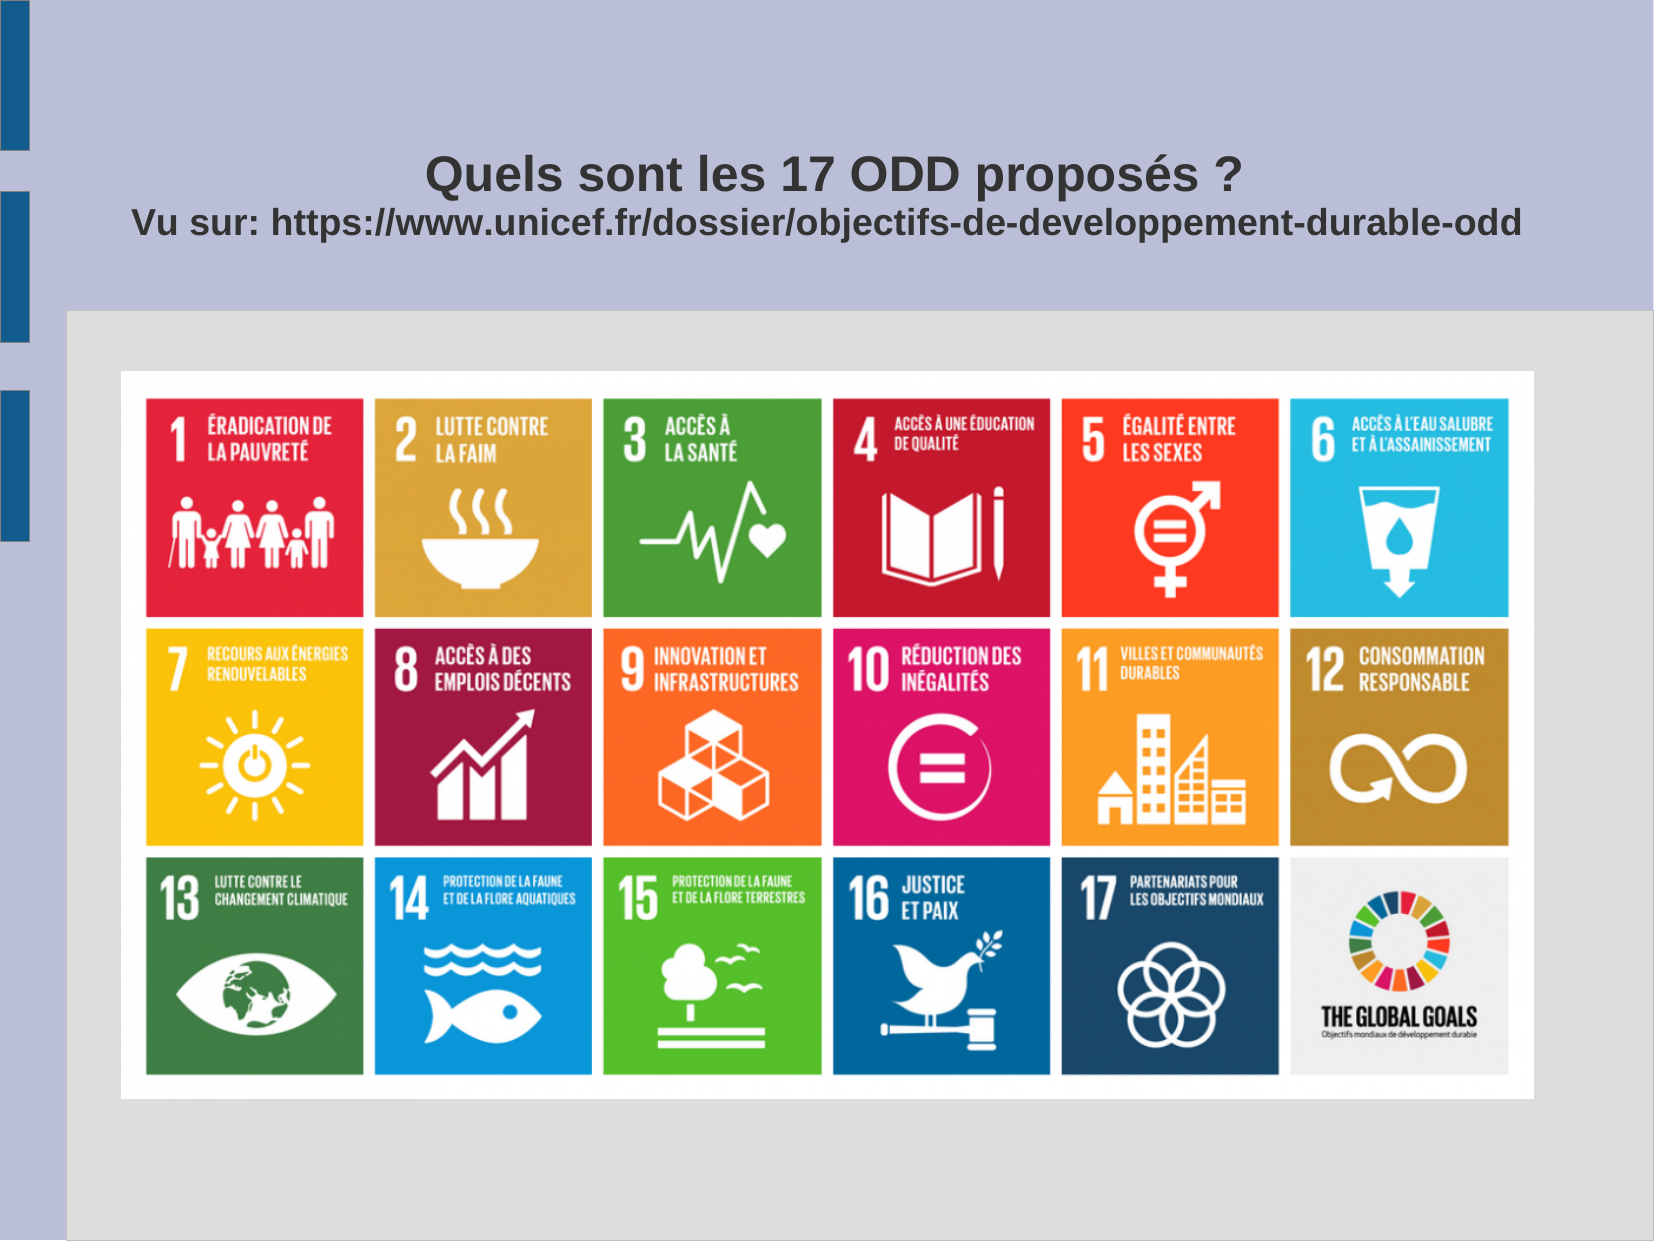

# Quels sont les 17 ODD proposés ? Vu sur: https://www.unicef.fr/dossier/objectifs-de-developpement-durable-odd